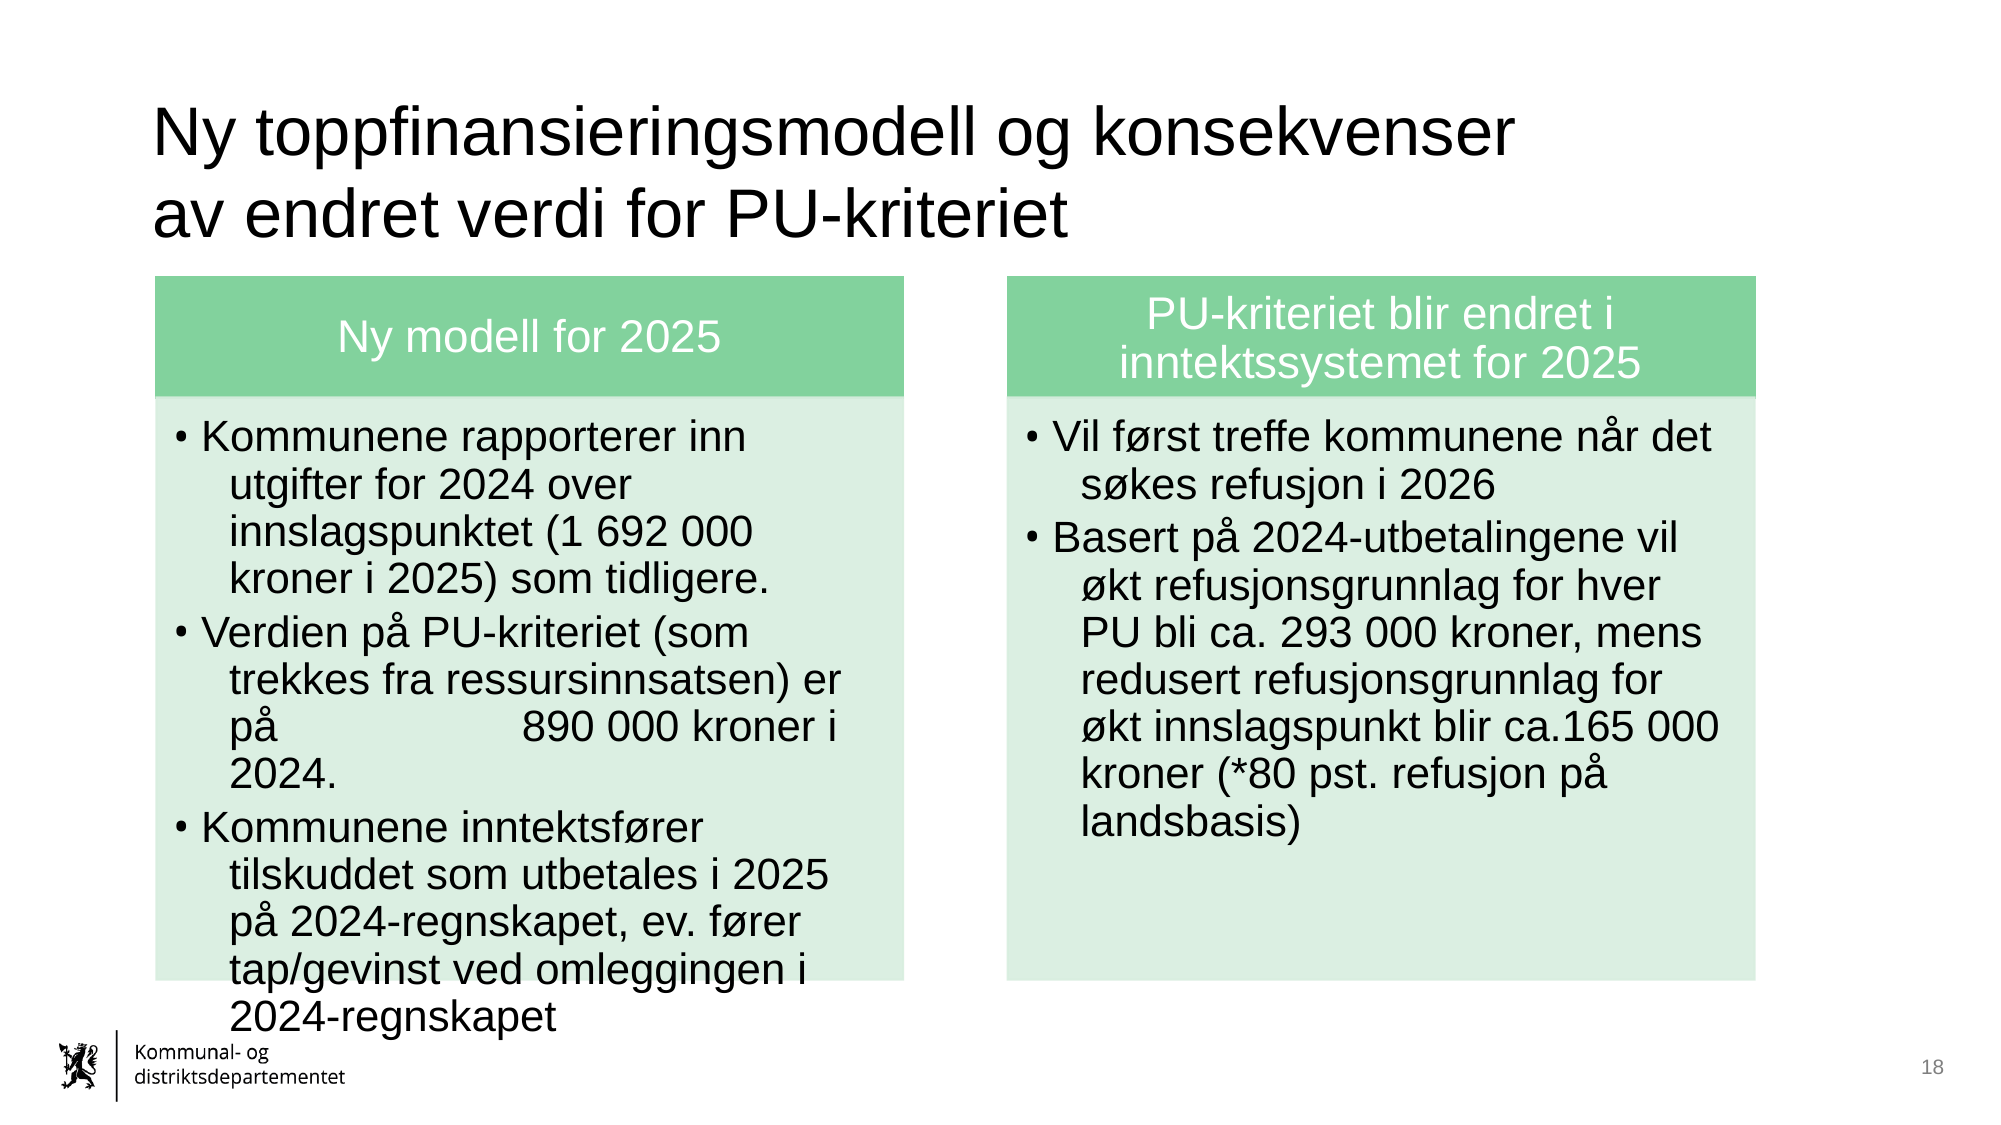

# Ny toppfinansieringsmodell og konsekvenser av endret verdi for PU-kriteriet
Ny modell for 2025
PU-kriteriet blir endret i inntektssystemet for 2025
Kommunene rapporterer inn utgifter for 2024 over innslagspunktet (1 692 000 kroner i 2025) som tidligere.
Verdien på PU-kriteriet (som trekkes fra ressursinnsatsen) er på 890 000 kroner i 2024.
Kommunene inntektsfører tilskuddet som utbetales i 2025 på 2024-regnskapet, ev. fører tap/gevinst ved omleggingen i 2024-regnskapet
Vil først treffe kommunene når det søkes refusjon i 2026
Basert på 2024-utbetalingene vil økt refusjonsgrunnlag for hver PU bli ca. 293 000 kroner, mens redusert refusjonsgrunnlag for økt innslagspunkt blir ca.165 000 kroner (*80 pst. refusjon på landsbasis)